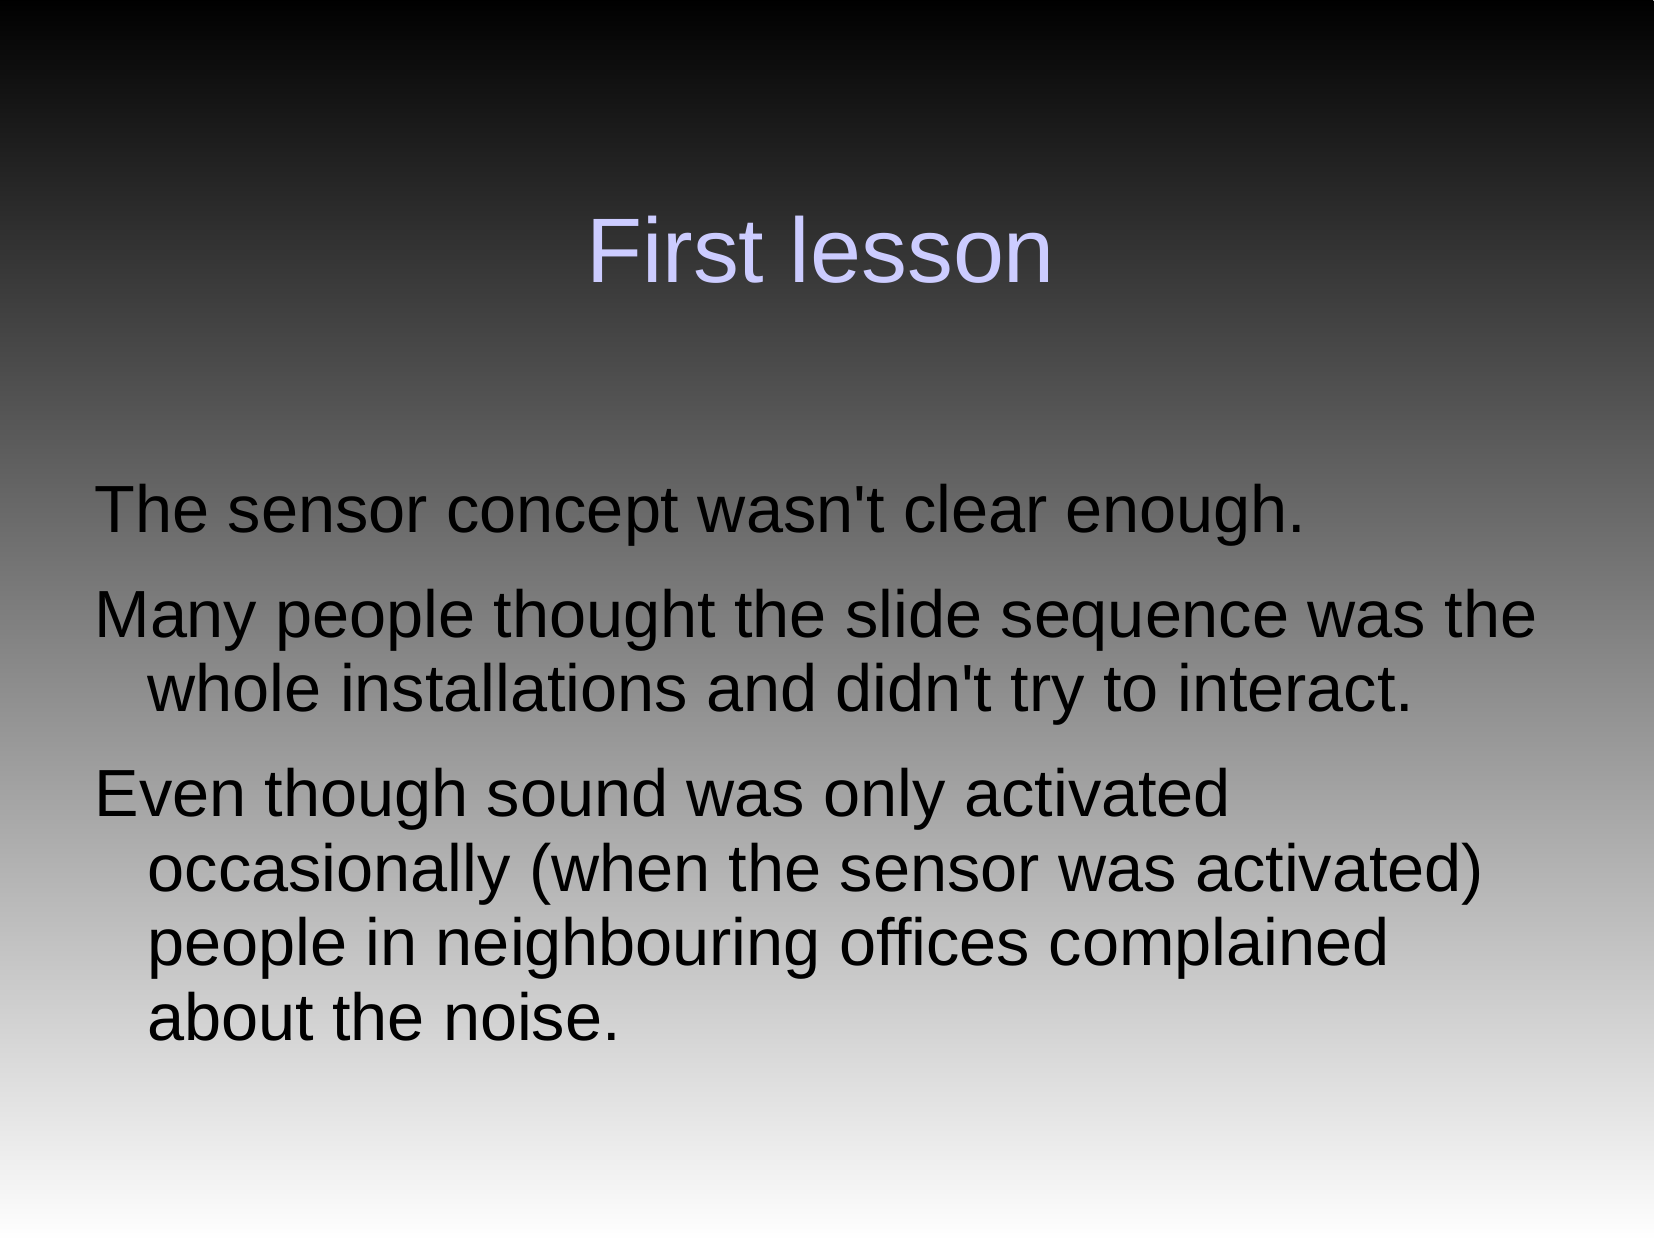

# First lesson
The sensor concept wasn't clear enough.
Many people thought the slide sequence was the whole installations and didn't try to interact.
Even though sound was only activated occasionally (when the sensor was activated) people in neighbouring offices complained about the noise.